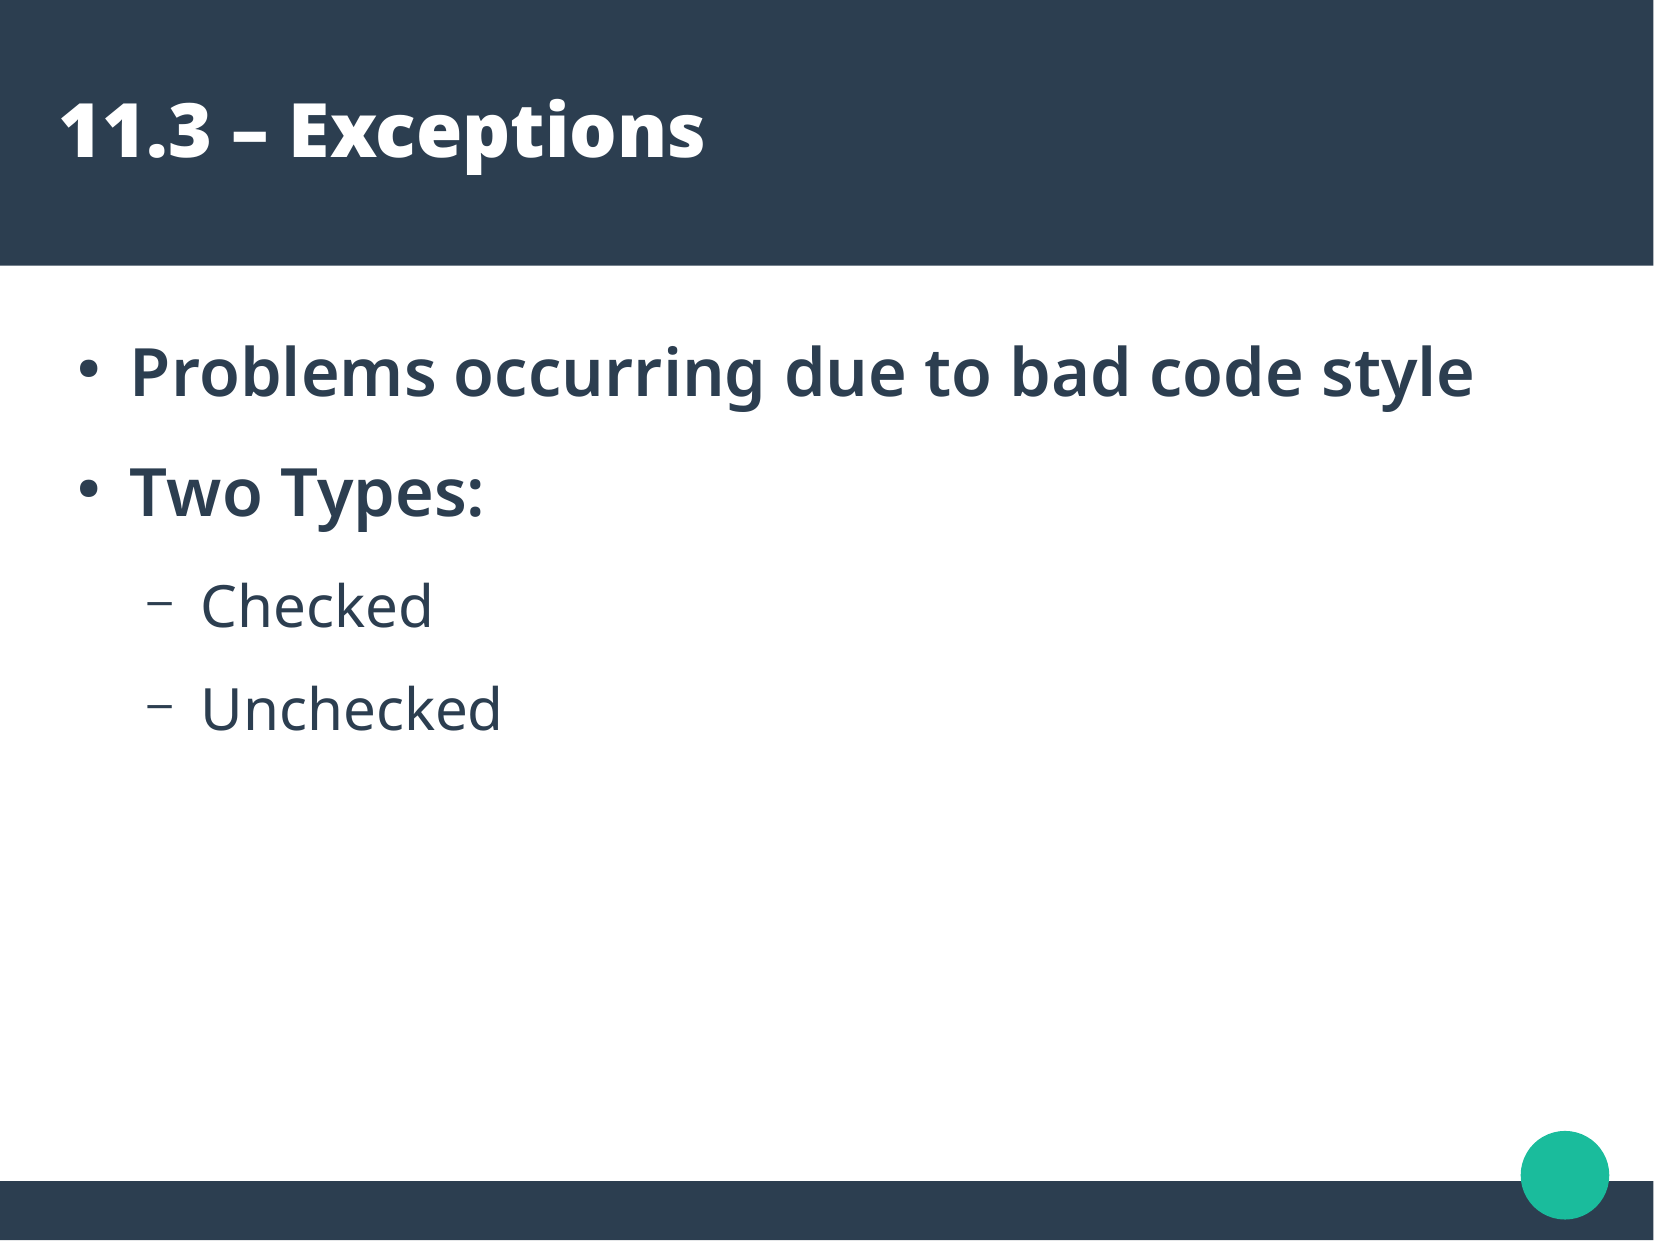

# 11.3 – Exceptions
Problems occurring due to bad code style
Two Types:
Checked
Unchecked